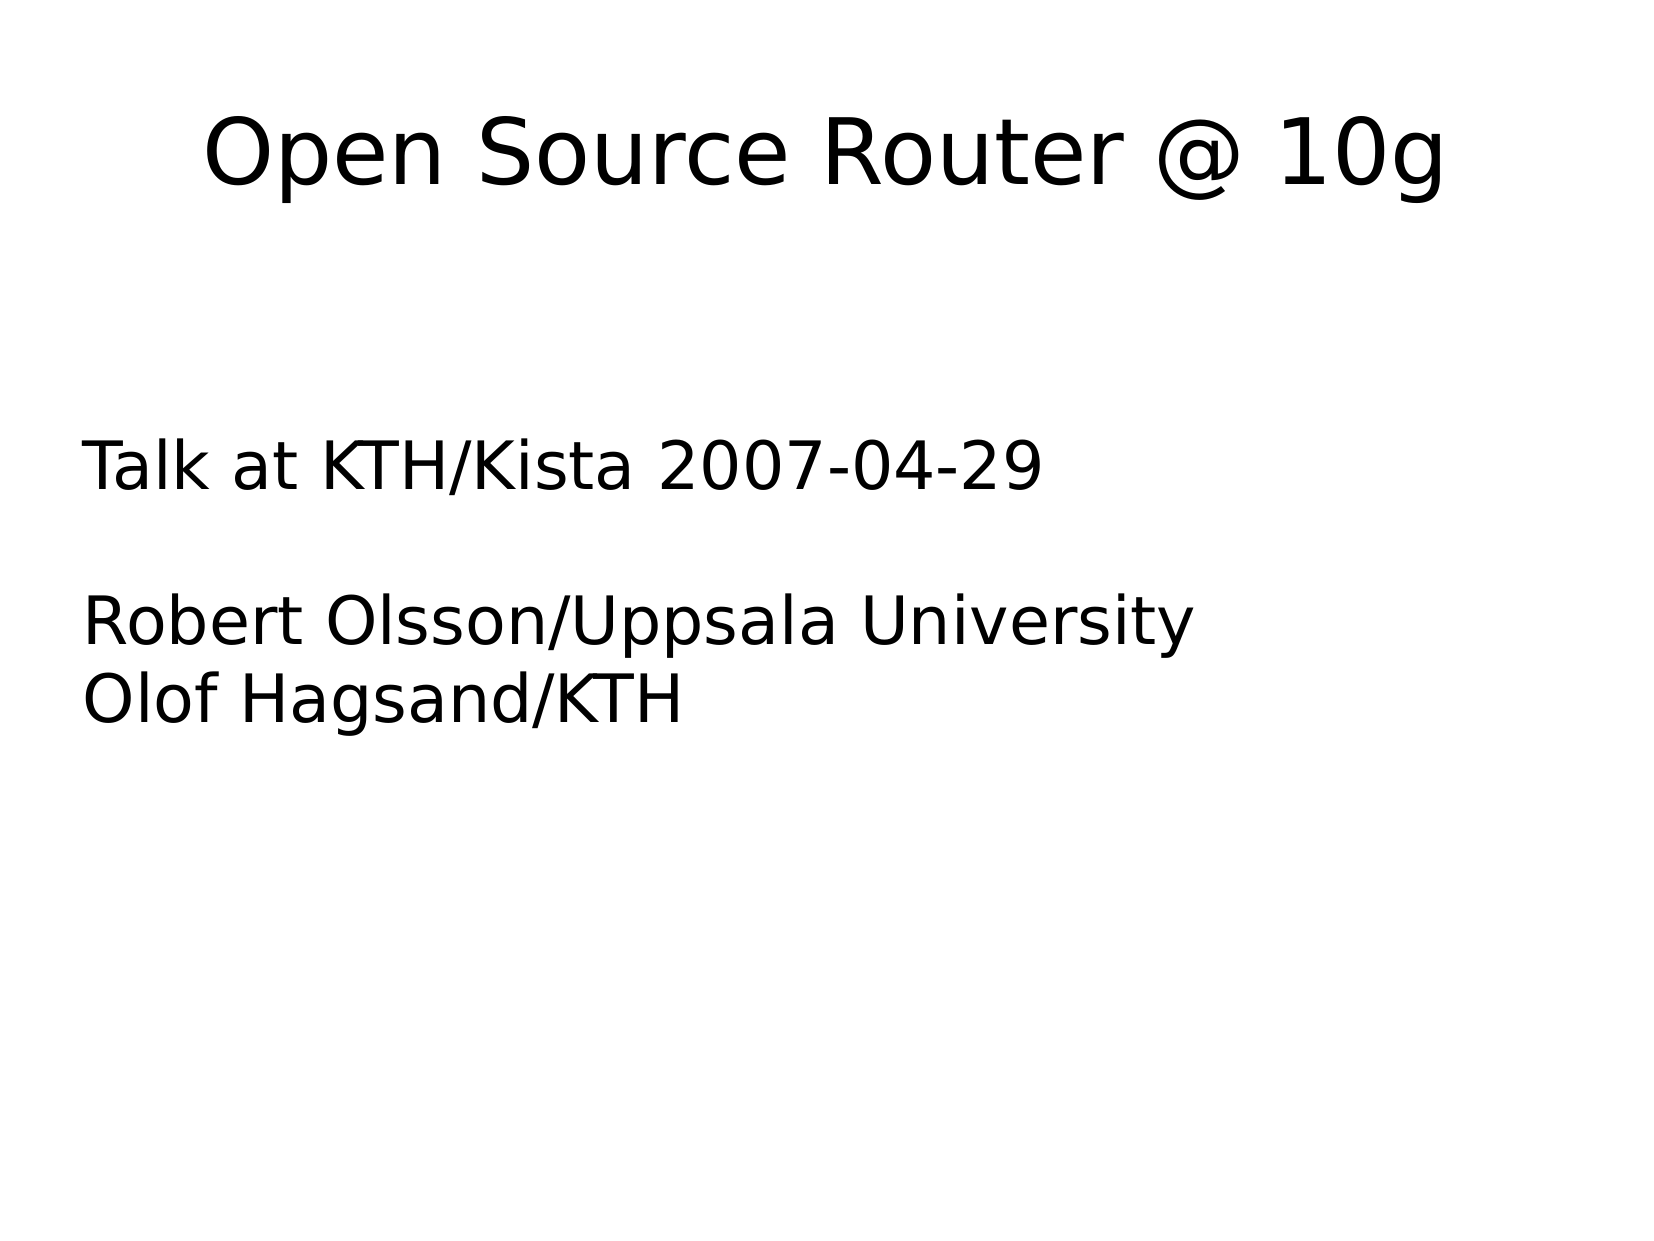

# Open Source Router @ 10g
Talk at KTH/Kista 2007-04-29
Robert Olsson/Uppsala University
Olof Hagsand/KTH